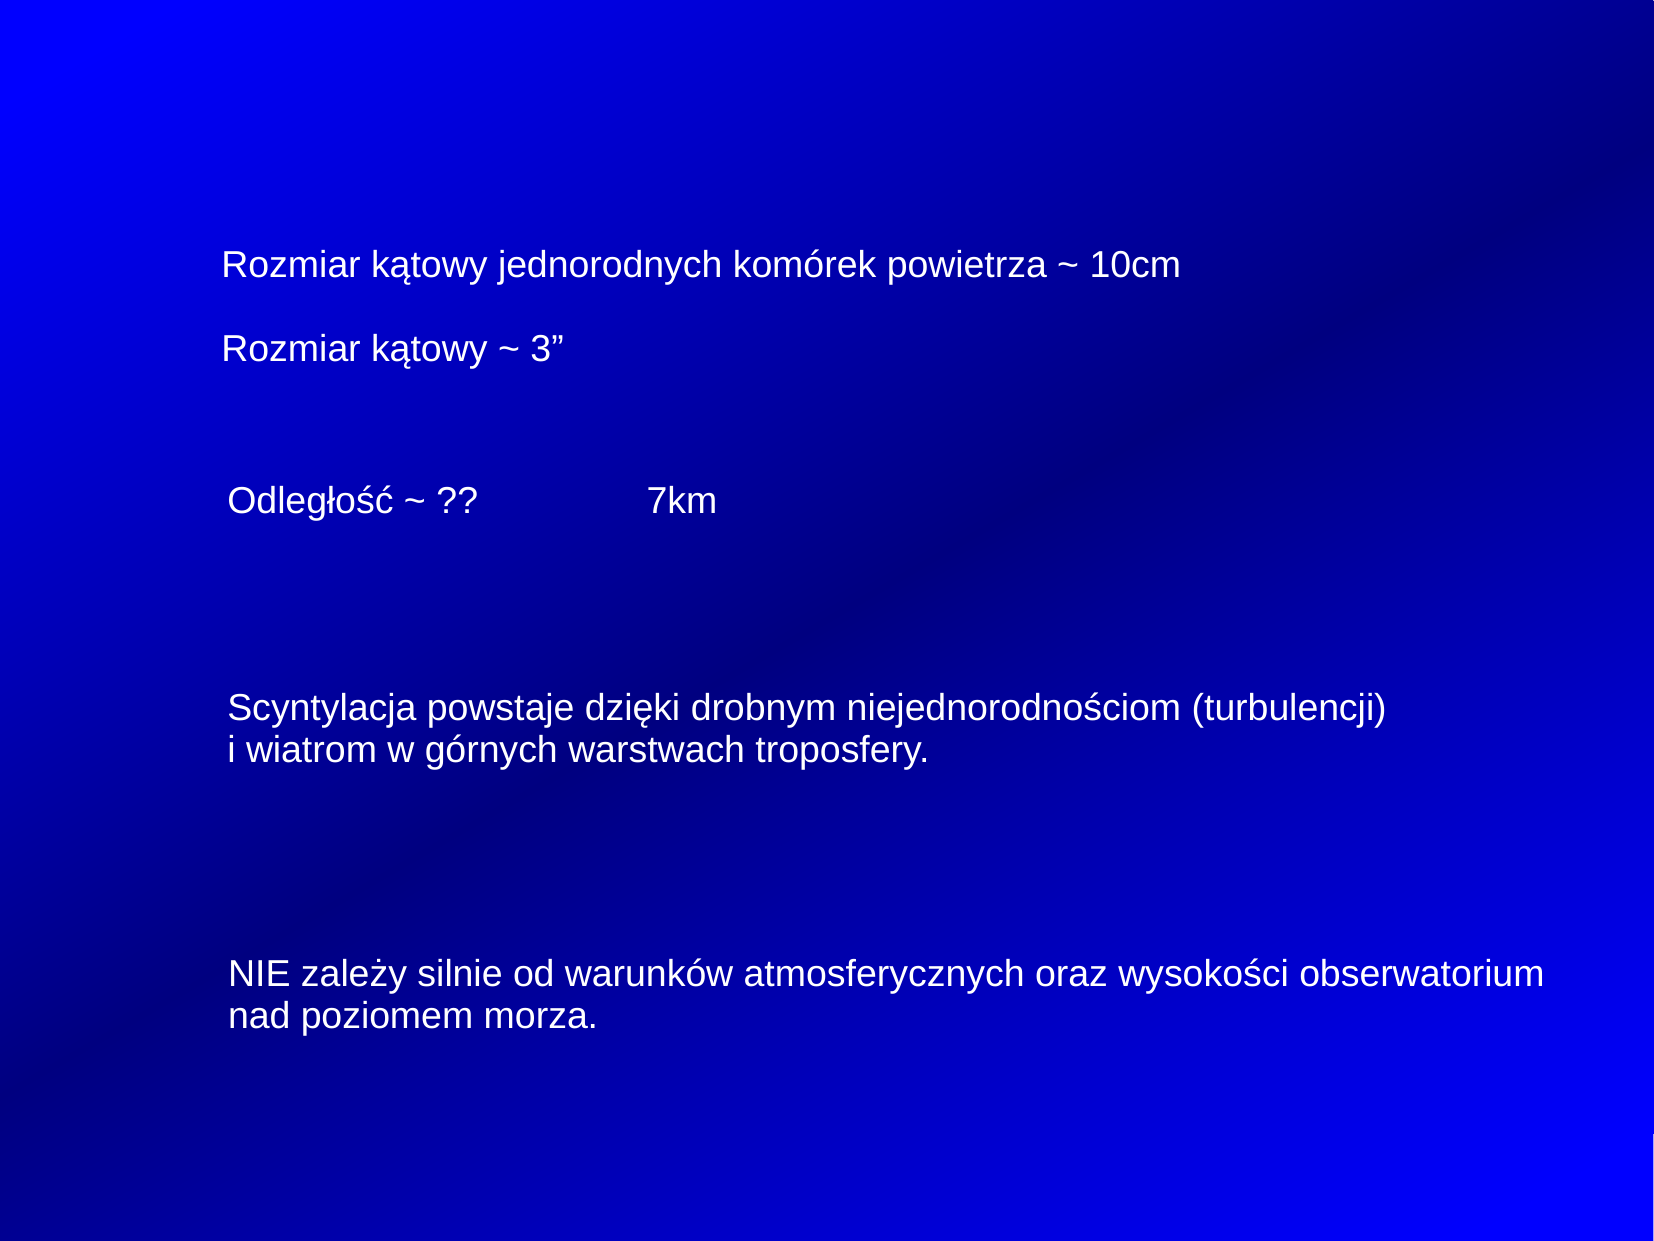

Rozmiar kątowy jednorodnych komórek powietrza ~ 10cm
Rozmiar kątowy ~ 3”
Odległość ~ ??
7km
Scyntylacja powstaje dzięki drobnym niejednorodnościom (turbulencji)
i wiatrom w górnych warstwach troposfery.
NIE zależy silnie od warunków atmosferycznych oraz wysokości obserwatorium
nad poziomem morza.